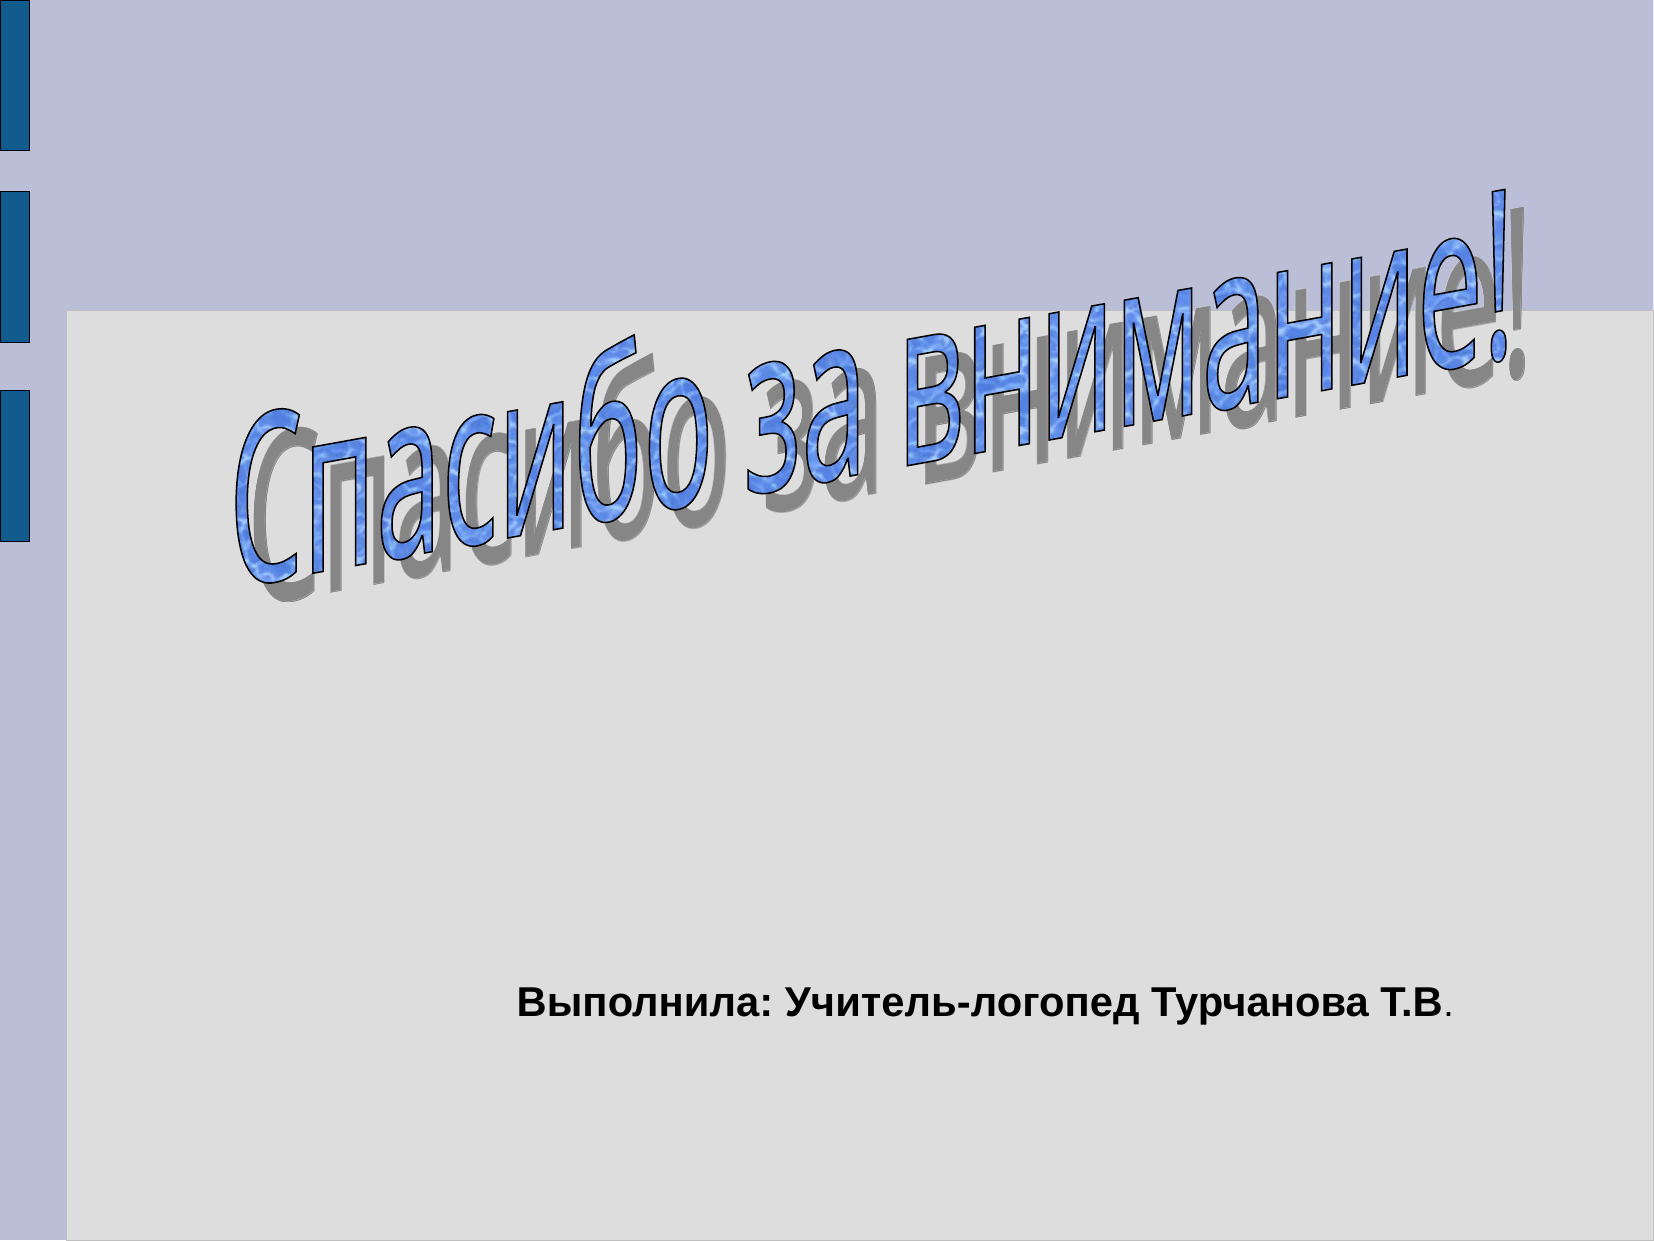

Спасибо за внимание!
Выполнила: Учитель-логопед Турчанова Т.В.